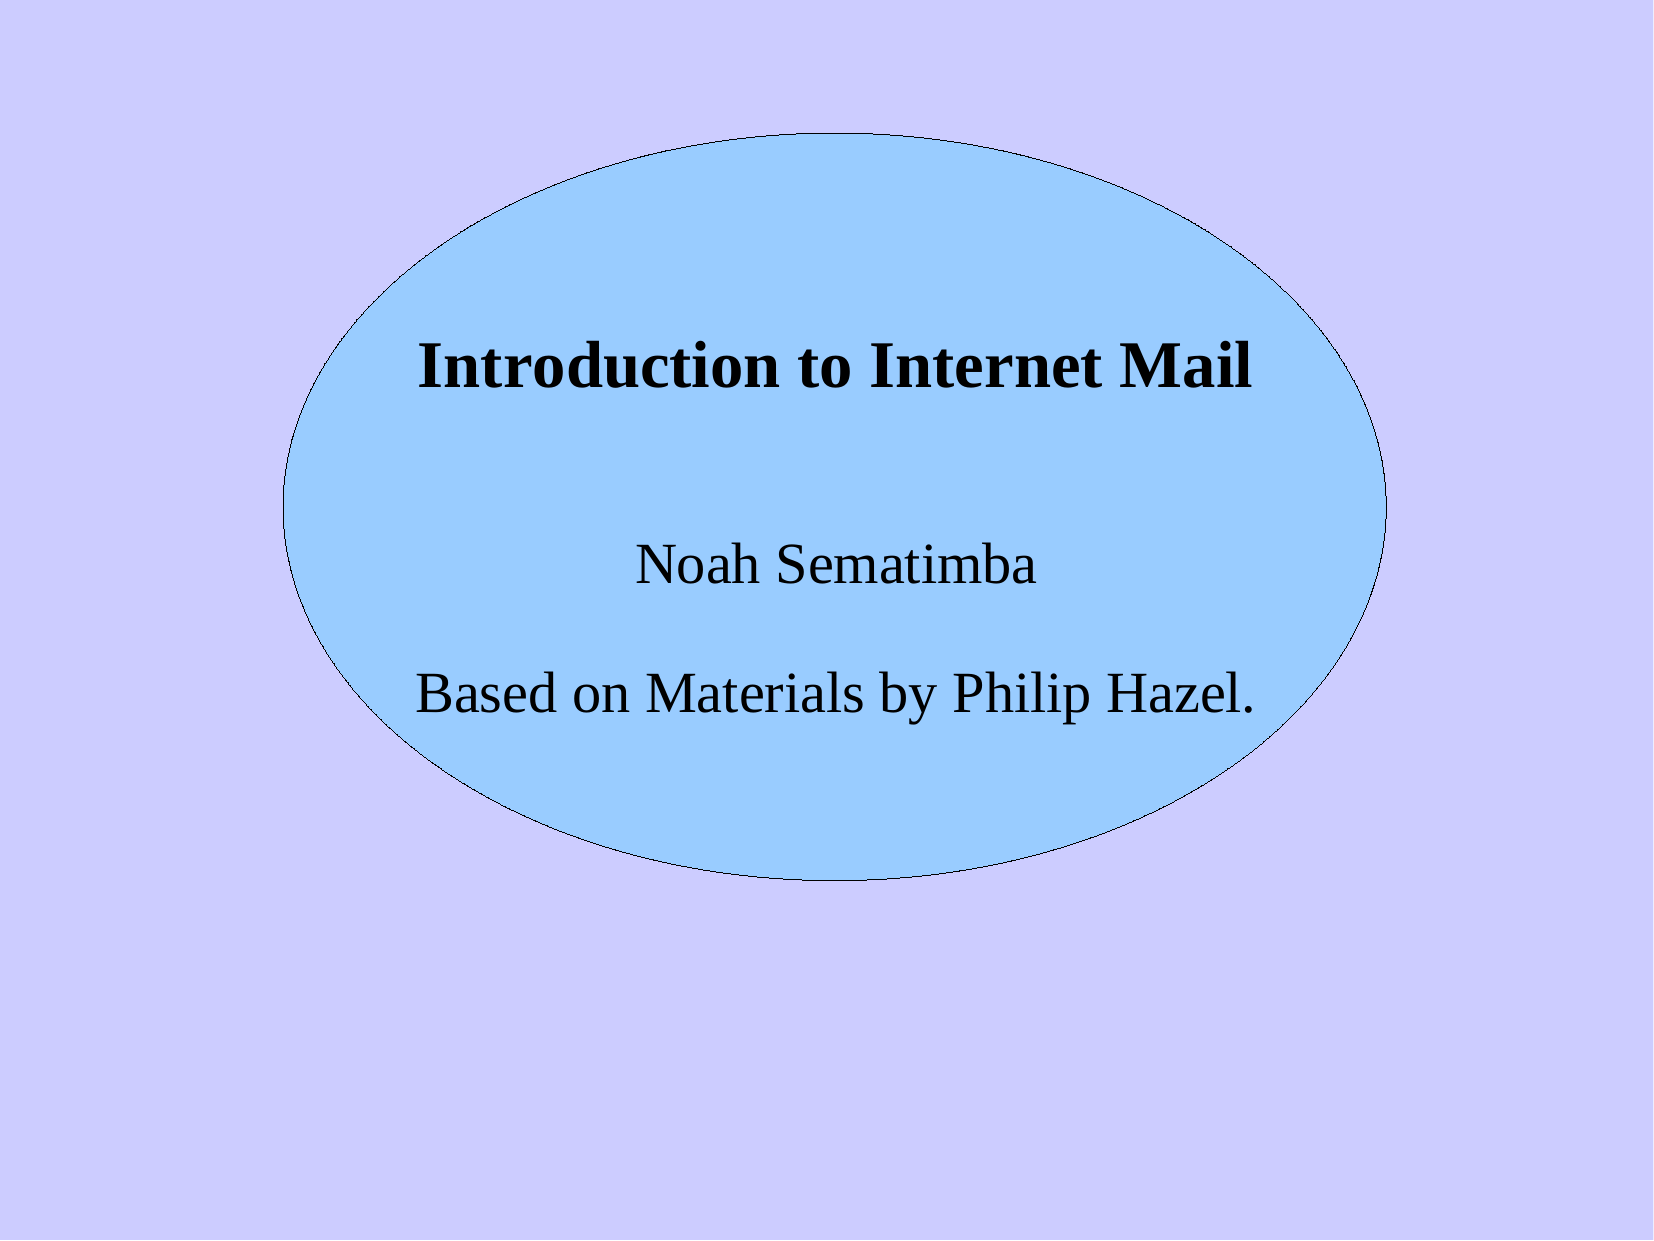

#
Introduction to Internet Mail
Noah Sematimba
Based on Materials by Philip Hazel.